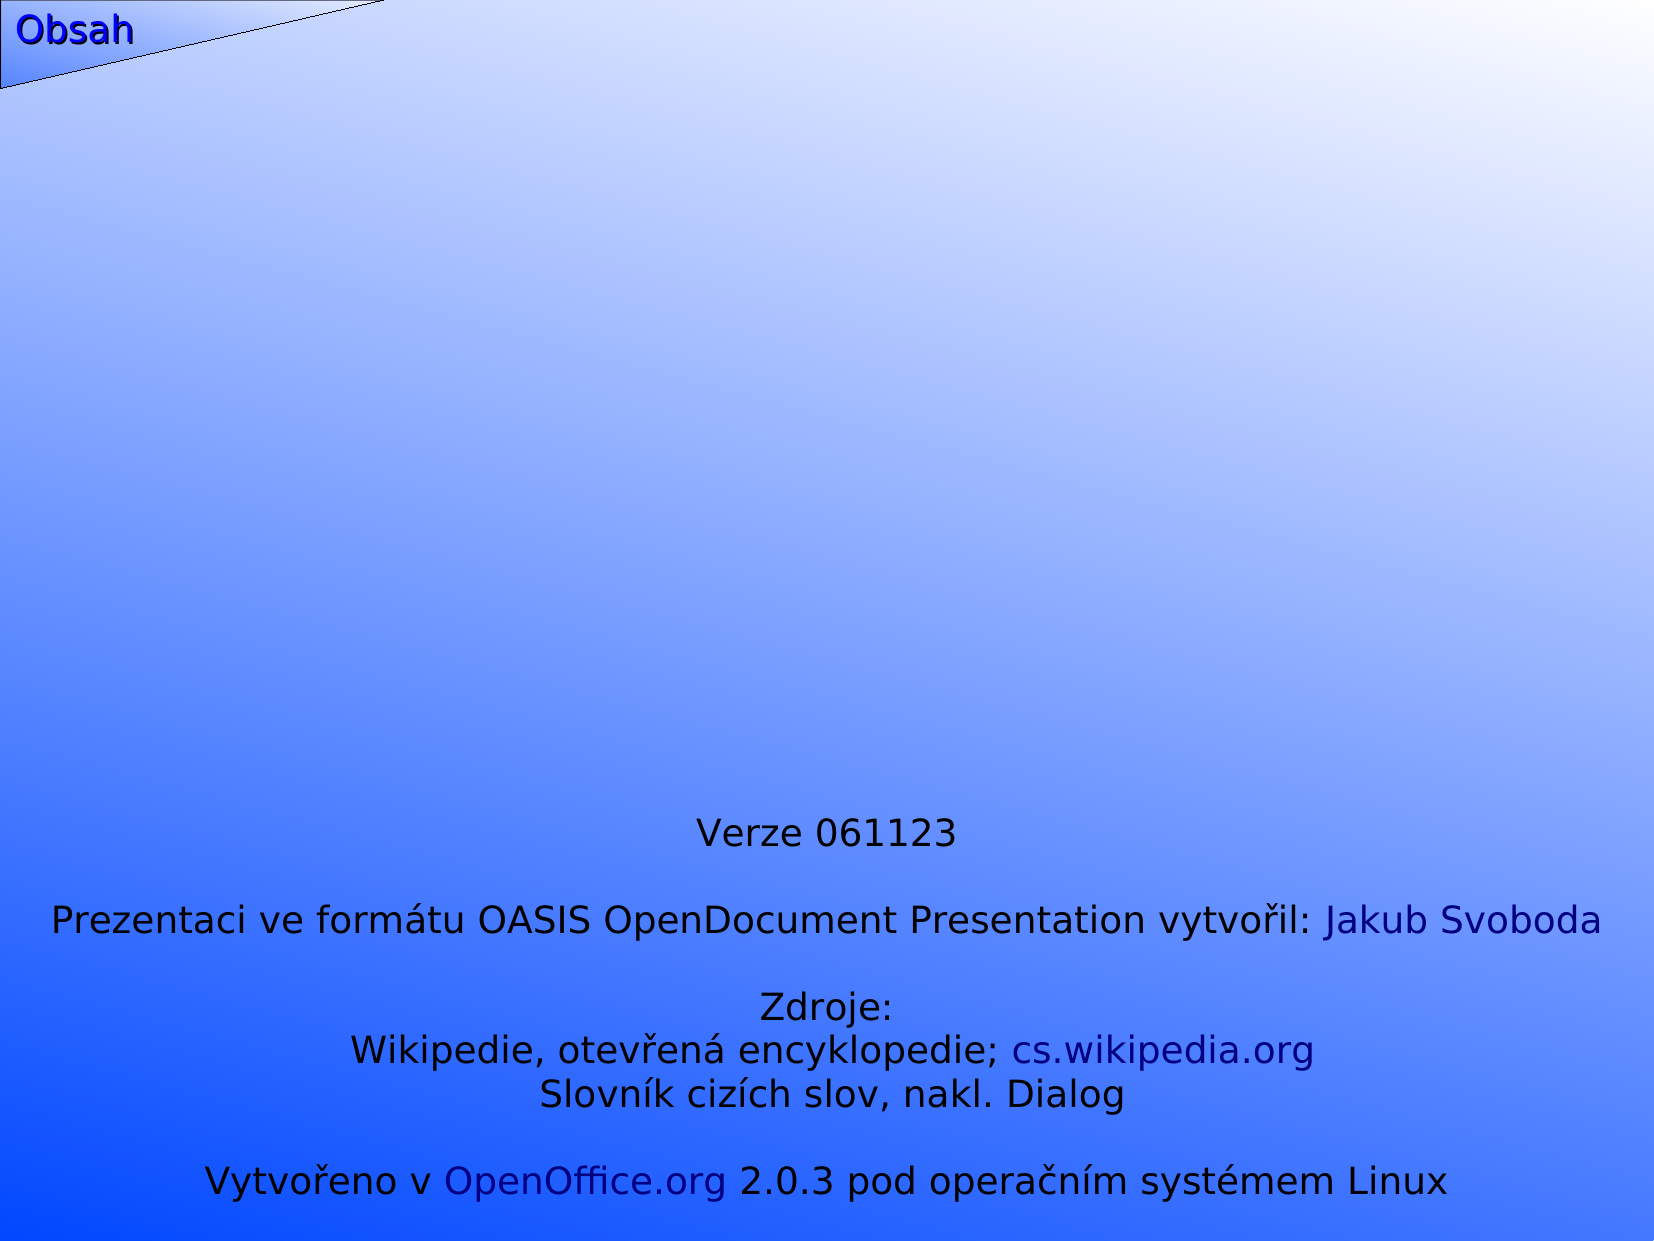

Obsah
Verze 061123
Prezentaci ve formátu OASIS OpenDocument Presentation vytvořil: Jakub Svoboda
Zdroje:
 Wikipedie, otevřená encyklopedie; cs.wikipedia.org
 Slovník cizích slov, nakl. Dialog
Vytvořeno v OpenOffice.org 2.0.3 pod operačním systémem Linux